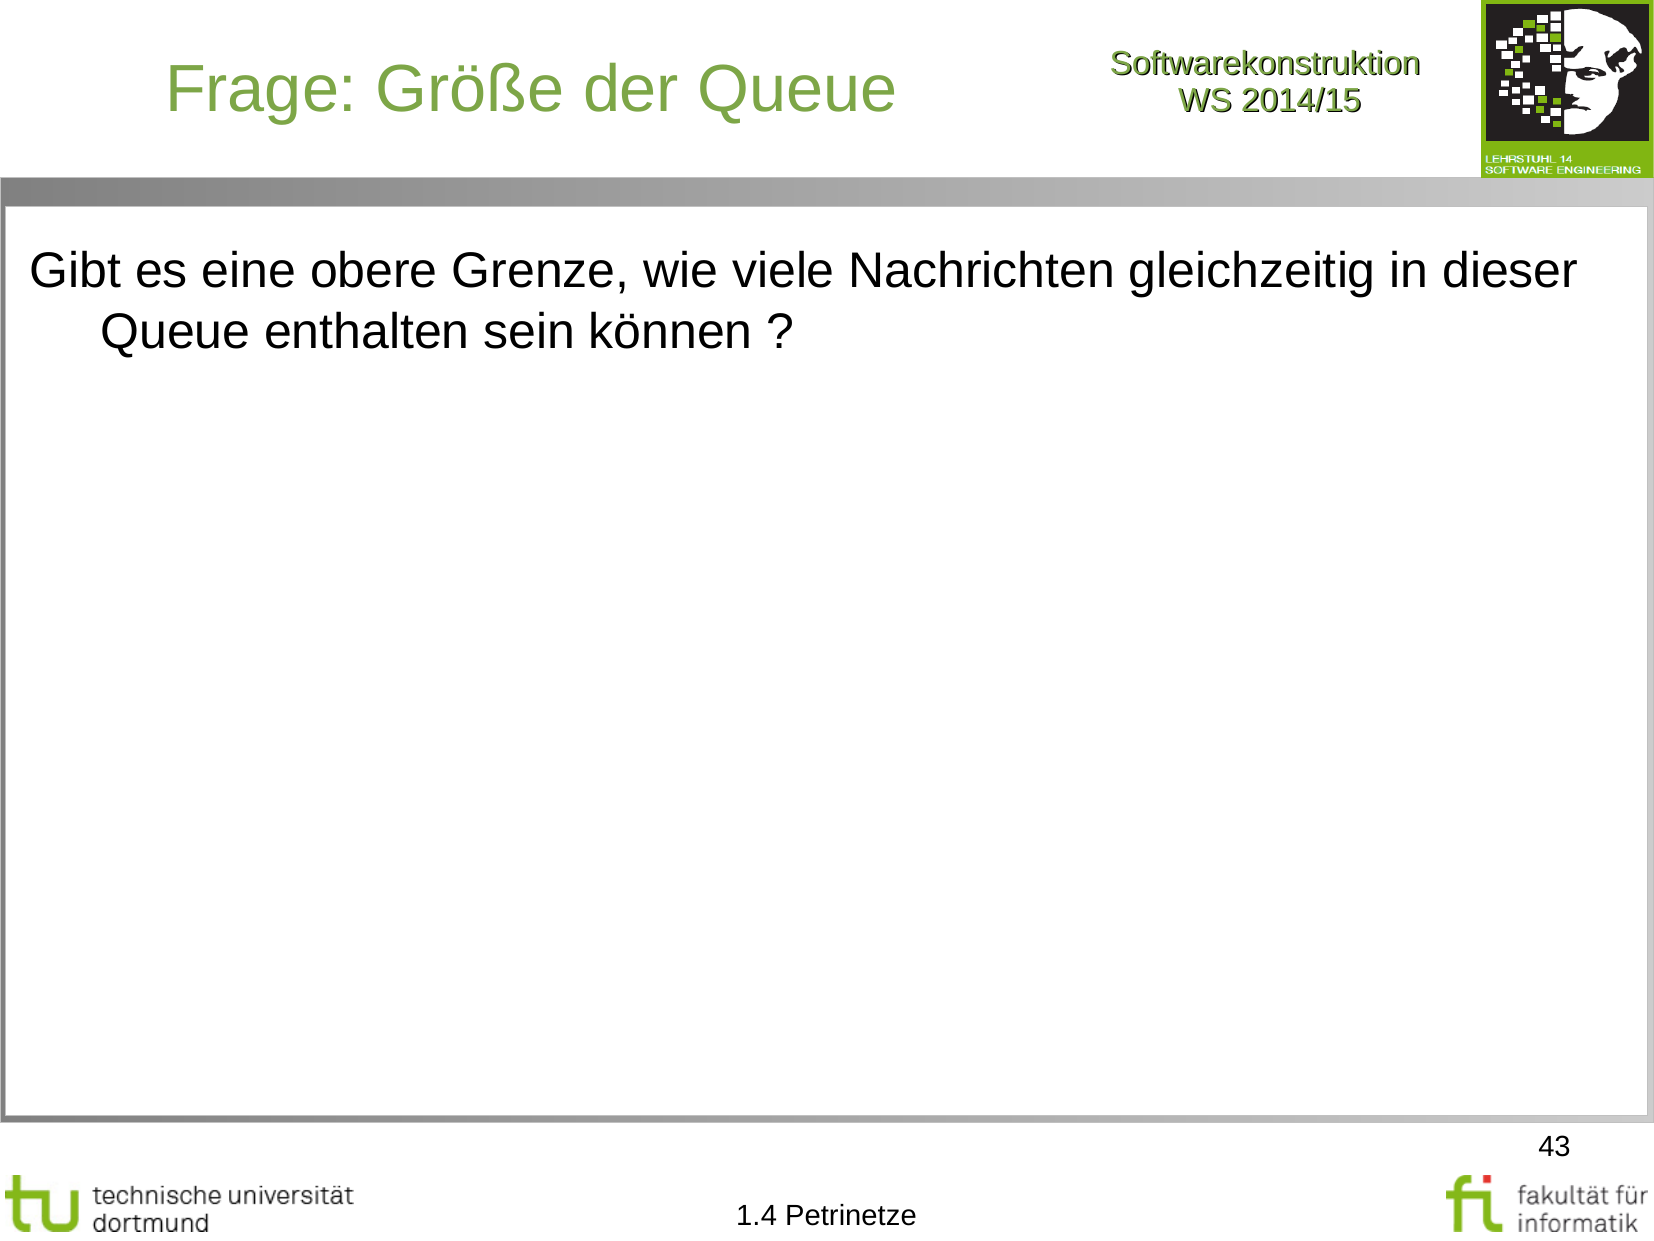

# Frage: Größe der Queue
Gibt es eine obere Grenze, wie viele Nachrichten gleichzeitig in dieser Queue enthalten sein können ?
43
1.4 Petrinetze